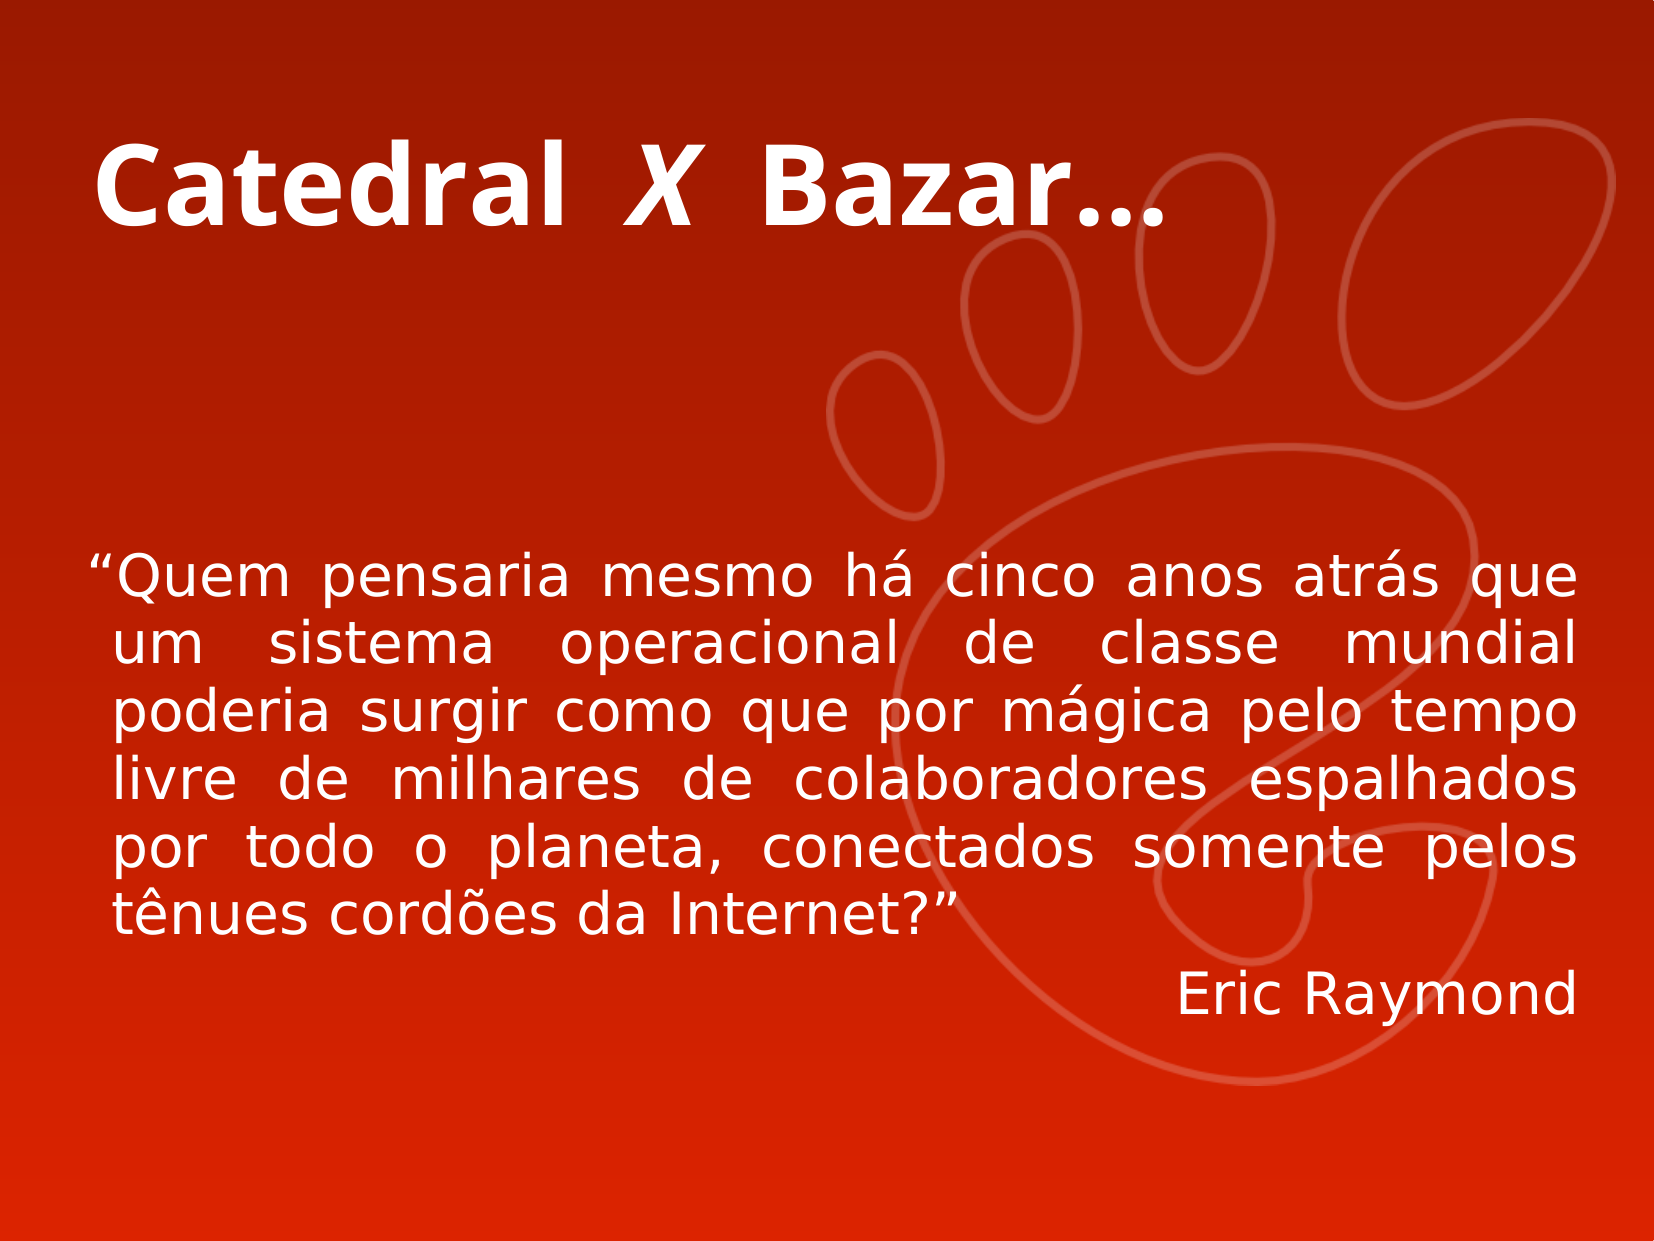

Catedral X Bazar...
# “Quem pensaria mesmo há cinco anos atrás que um sistema operacional de classe mundial poderia surgir como que por mágica pelo tempo livre de milhares de colaboradores espalhados por todo o planeta, conectados somente pelos tênues cordões da Internet?”
 Eric Raymond